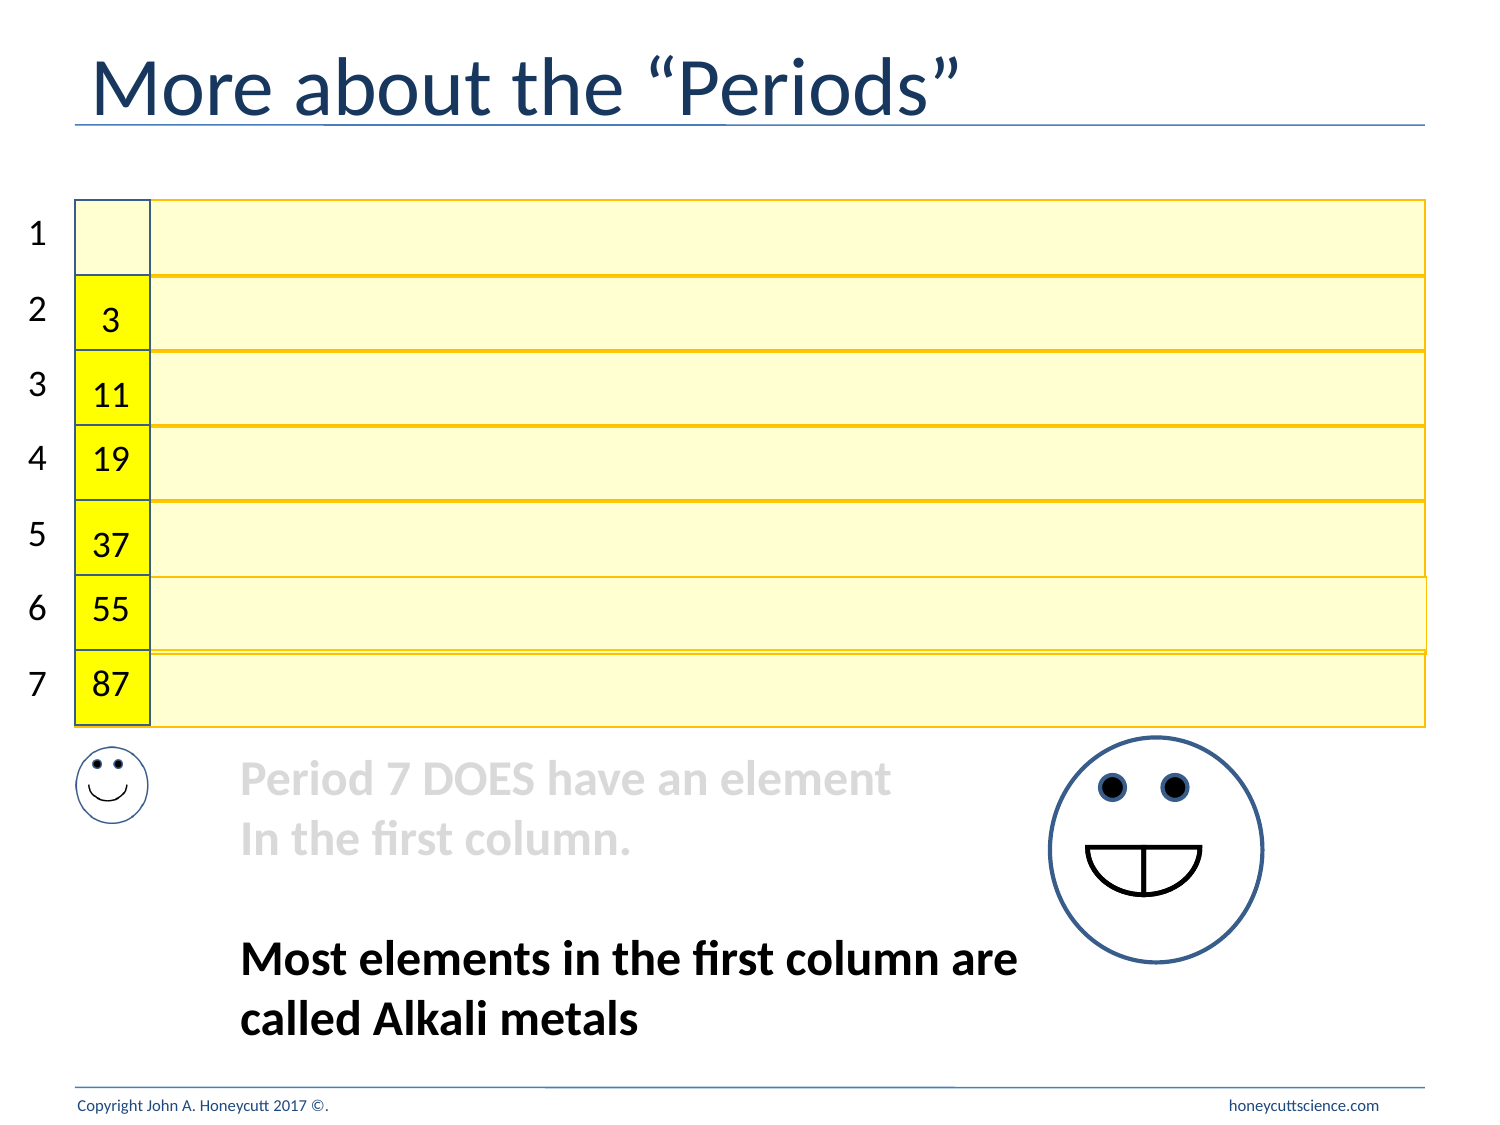

# More about the “Periods”
1
2
3
3
11
4
19
5
37
6
55
7
87
Period 7 DOES have an element
In the first column.
Most elements in the first column are called Alkali metals